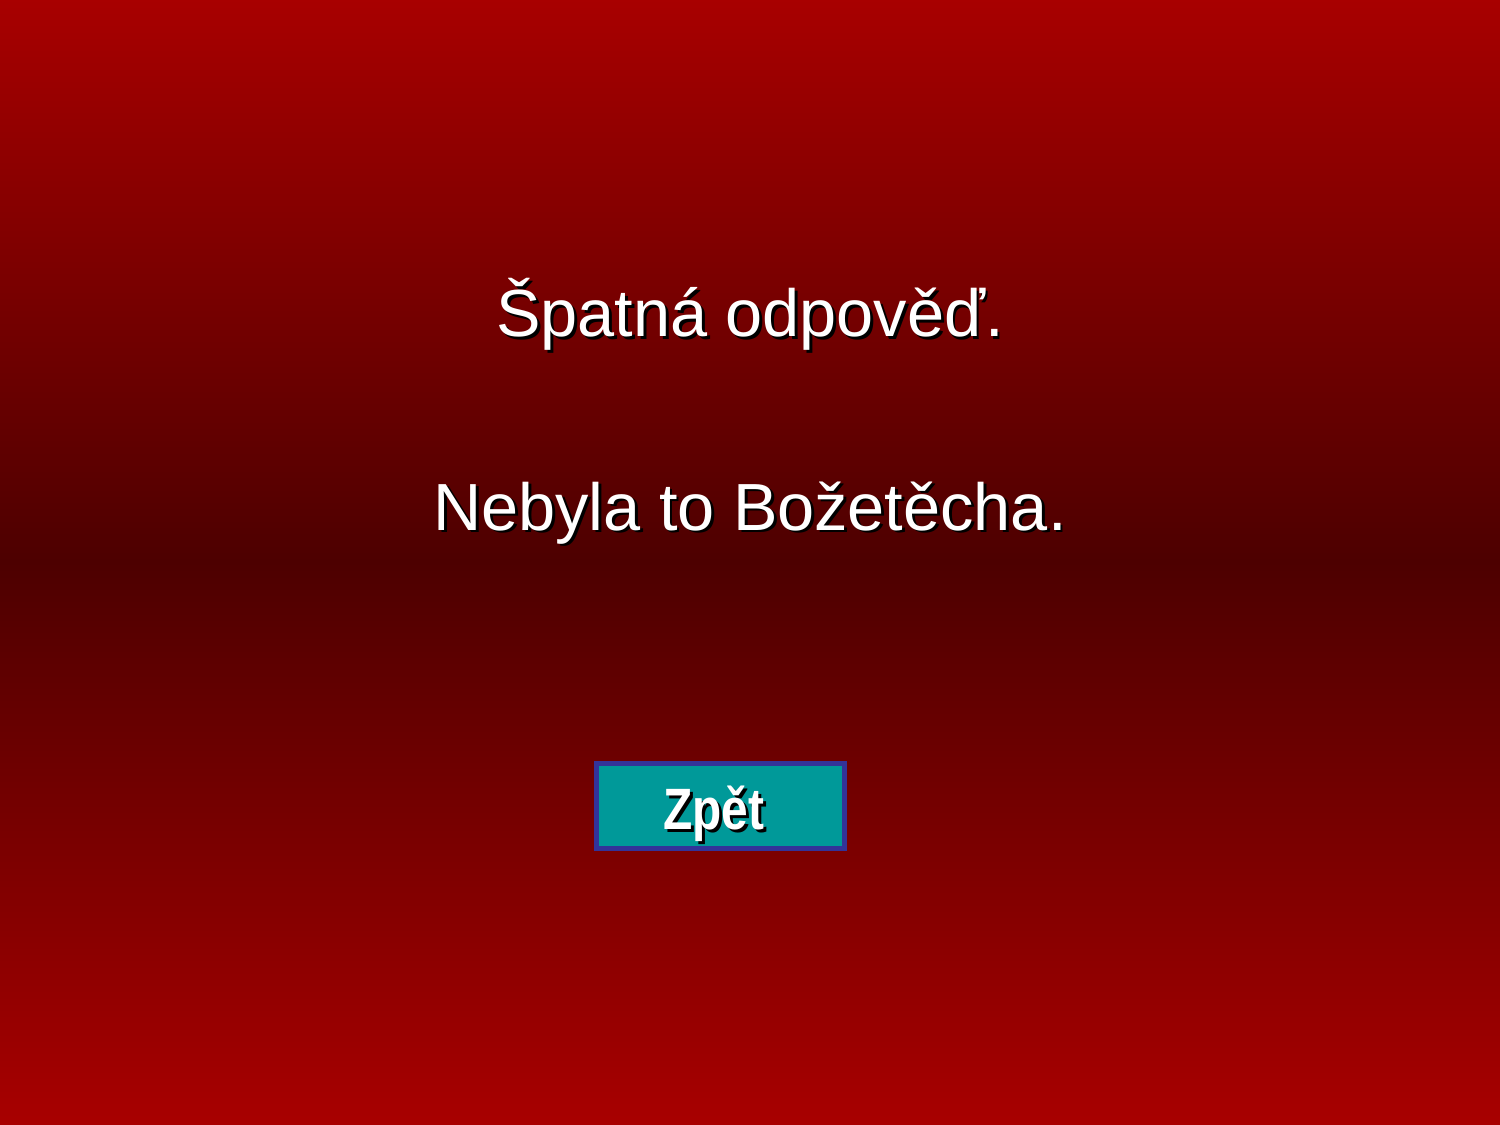

#
Špatná odpověď.
Nebyla to Božetěcha.
Zpět